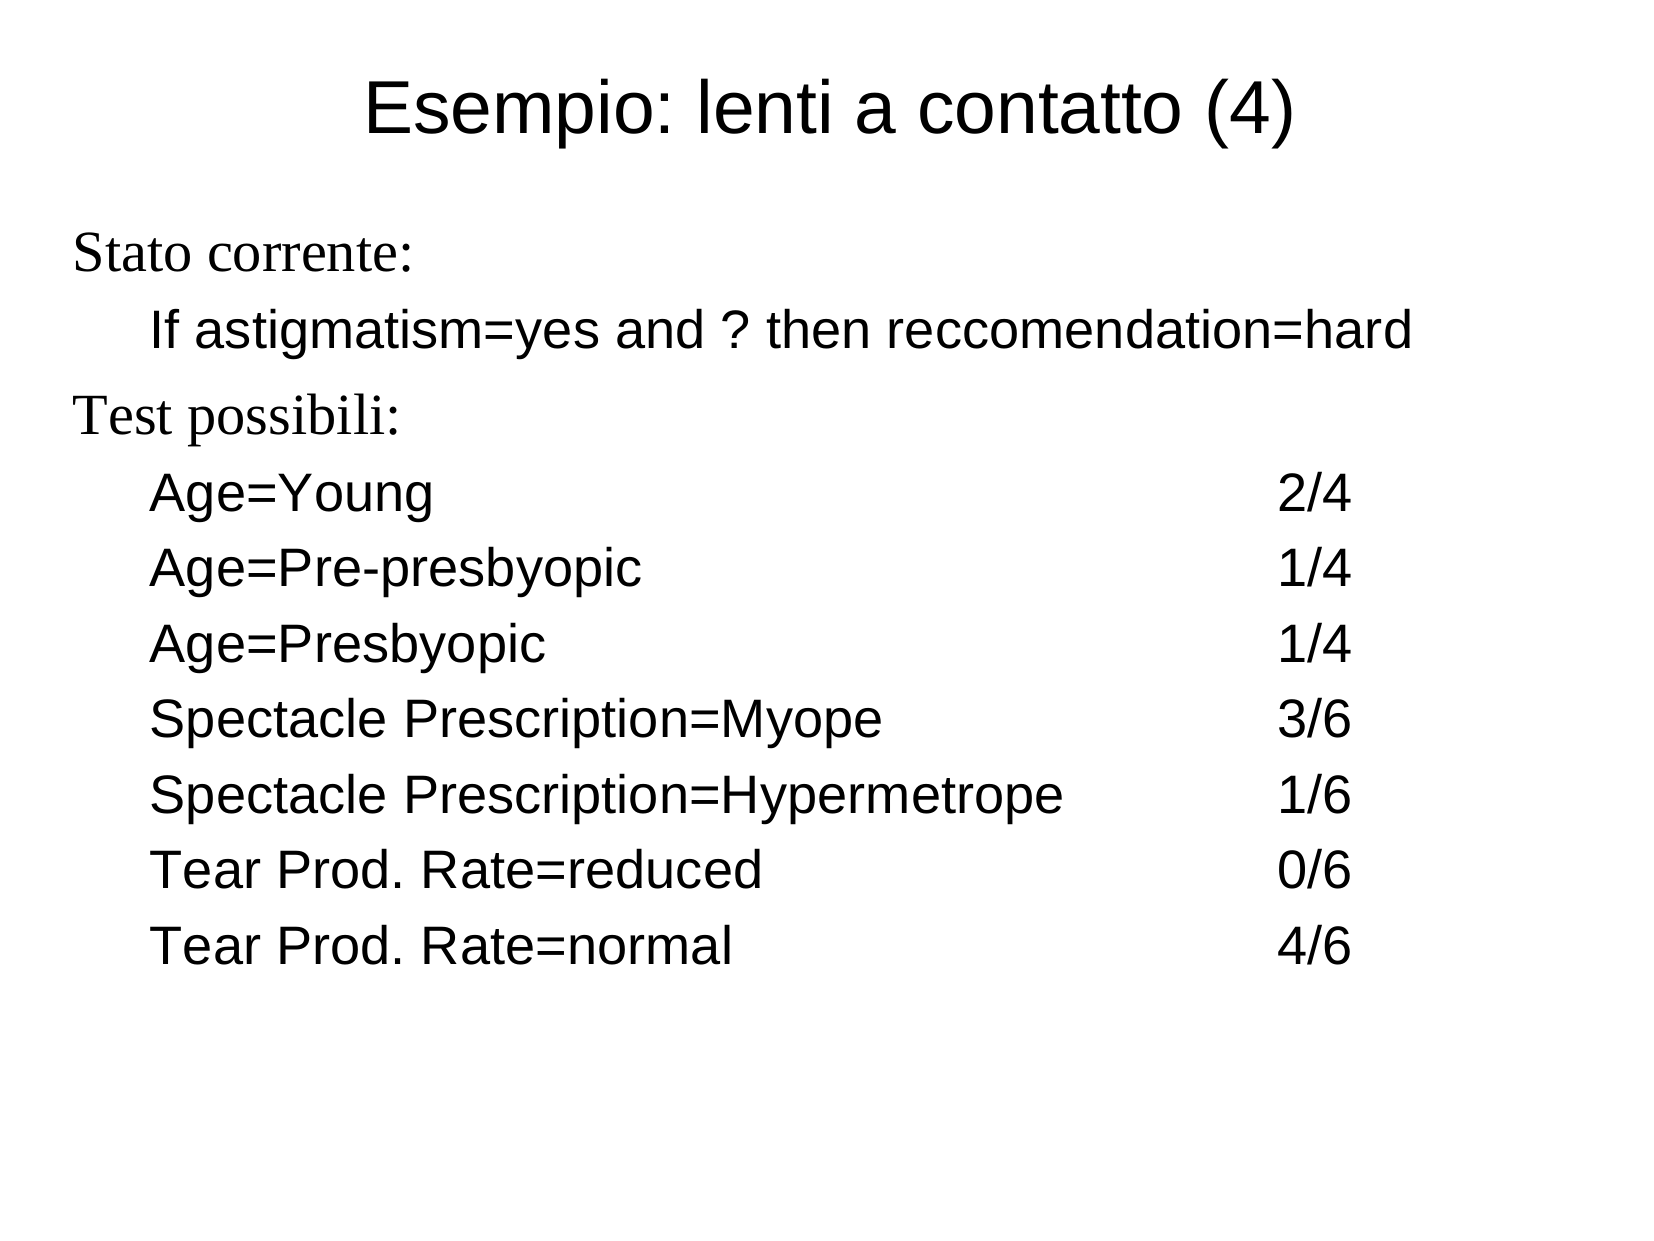

# Esempio: lenti a contatto (4)
Stato corrente:
If astigmatism=yes and ? then reccomendation=hard
Test possibili:
Age=Young	2/4
Age=Pre-presbyopic	1/4
Age=Presbyopic	1/4
Spectacle Prescription=Myope	3/6
Spectacle Prescription=Hypermetrope	1/6
Tear Prod. Rate=reduced	0/6
Tear Prod. Rate=normal	4/6